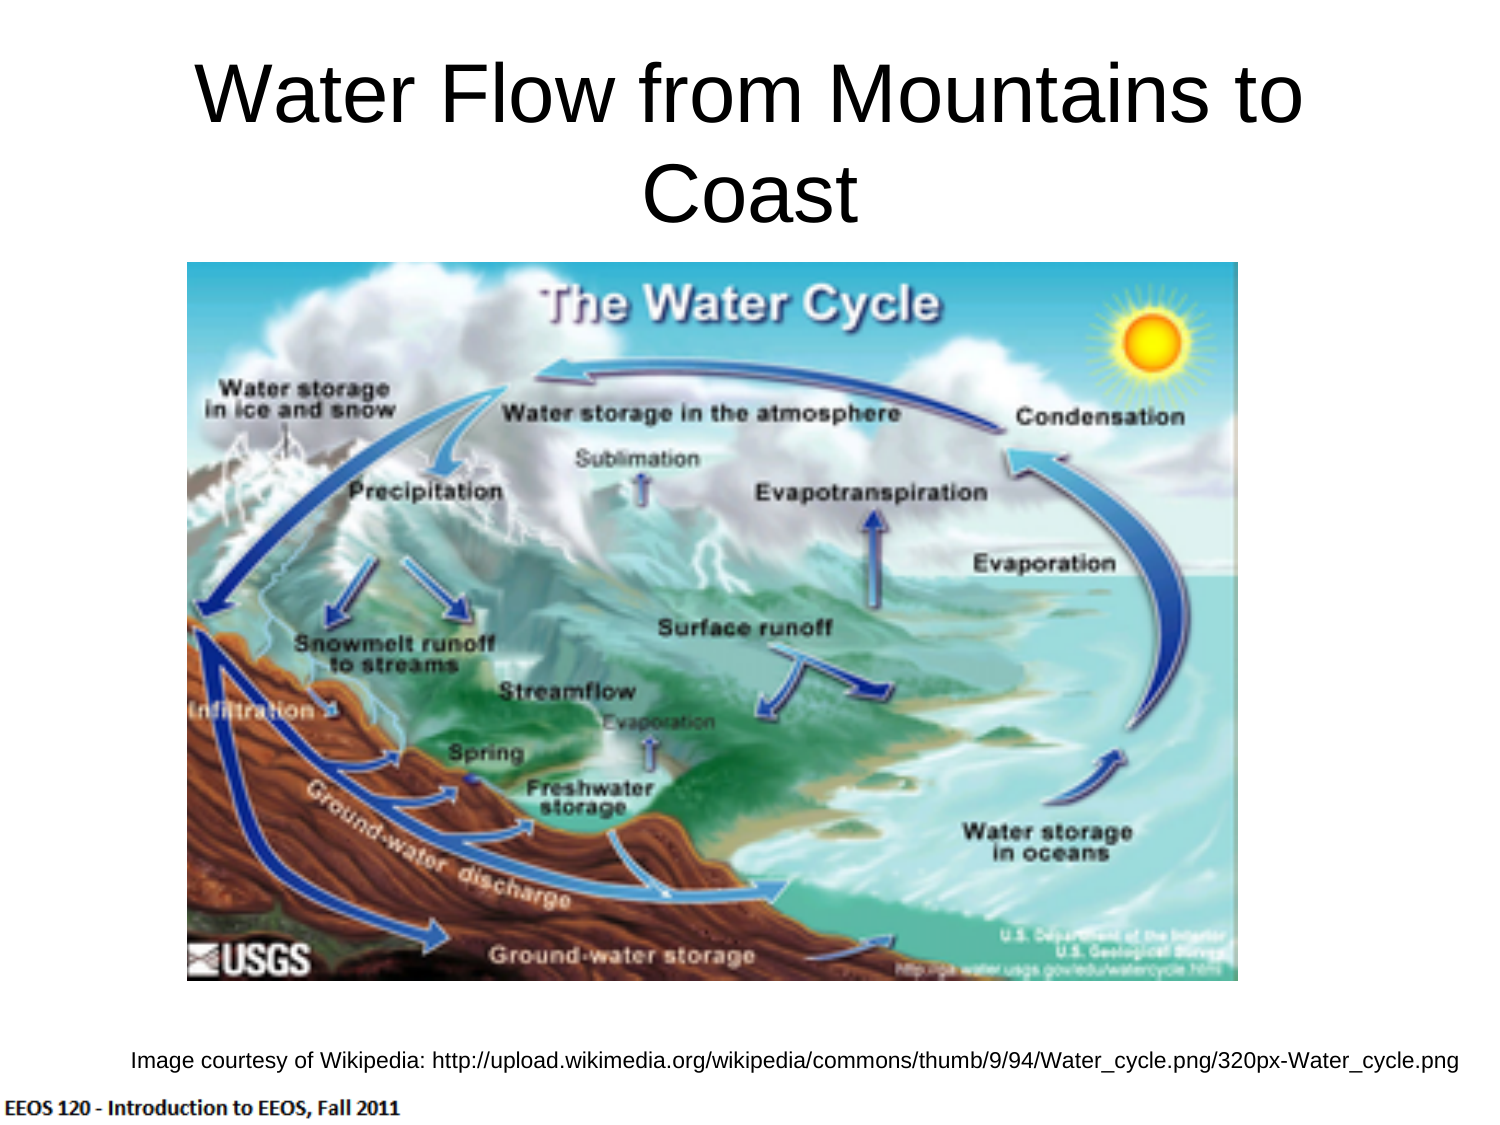

# Water Flow from Mountains to Coast
Image courtesy of Wikipedia: http://upload.wikimedia.org/wikipedia/commons/thumb/9/94/Water_cycle.png/320px-Water_cycle.png